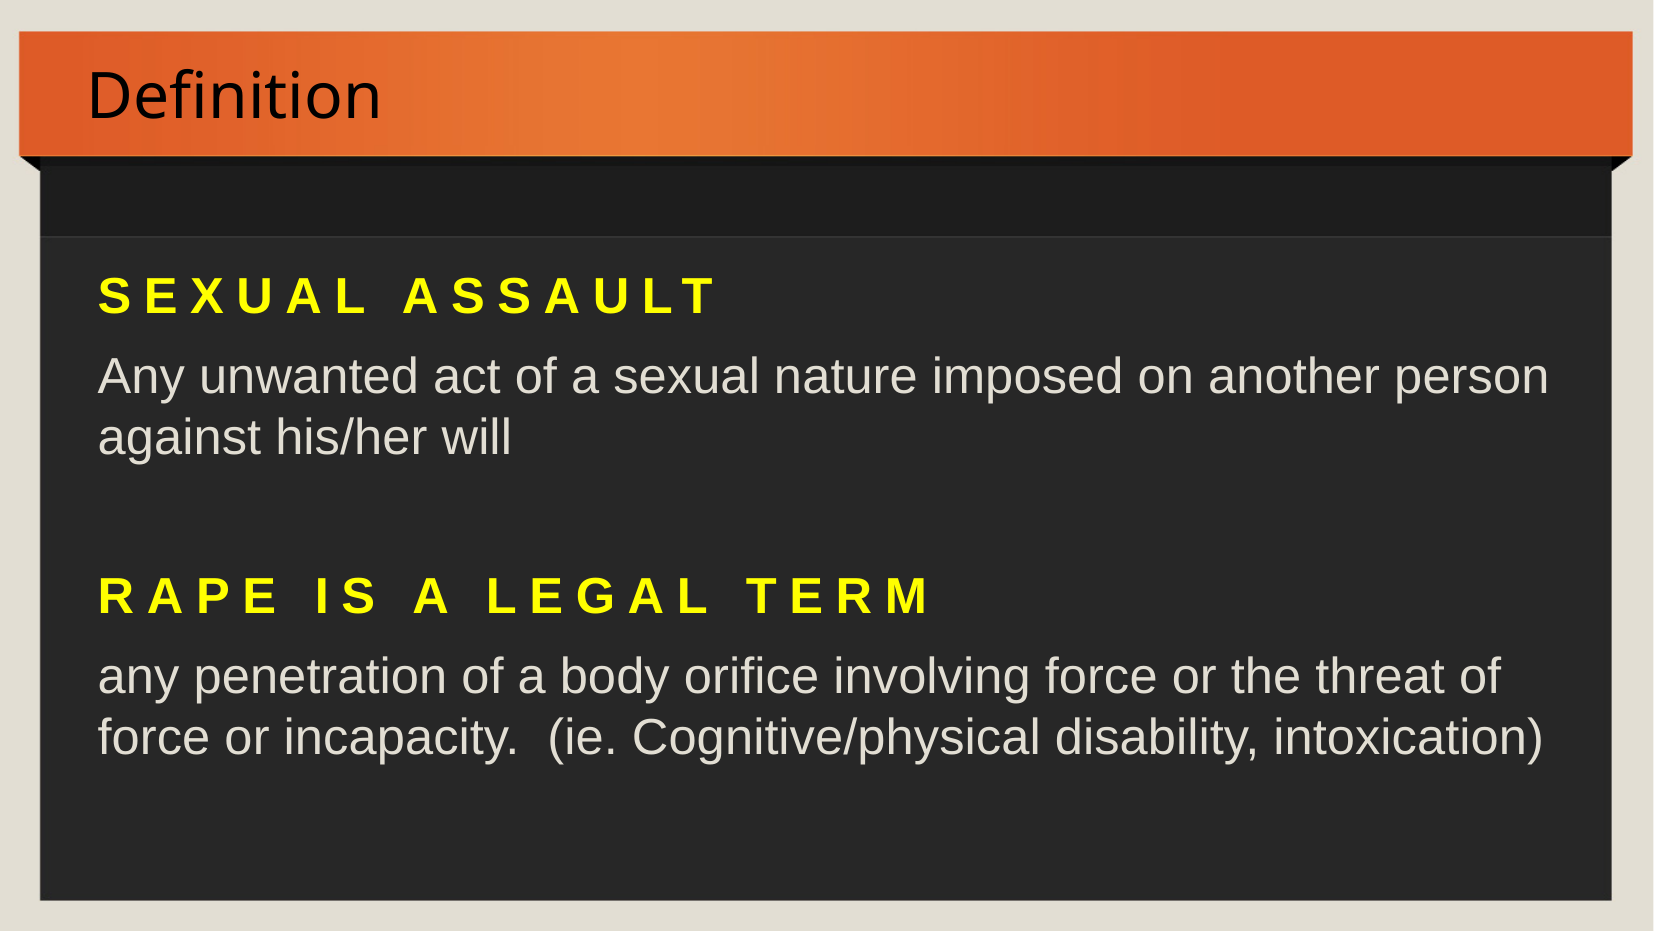

# Definition
SEXUAL ASSAULT
Any unwanted act of a sexual nature imposed on another person against his/her will
RAPE IS A LEGAL TERM
any penetration of a body orifice involving force or the threat of force or incapacity. (ie. Cognitive/physical disability, intoxication)